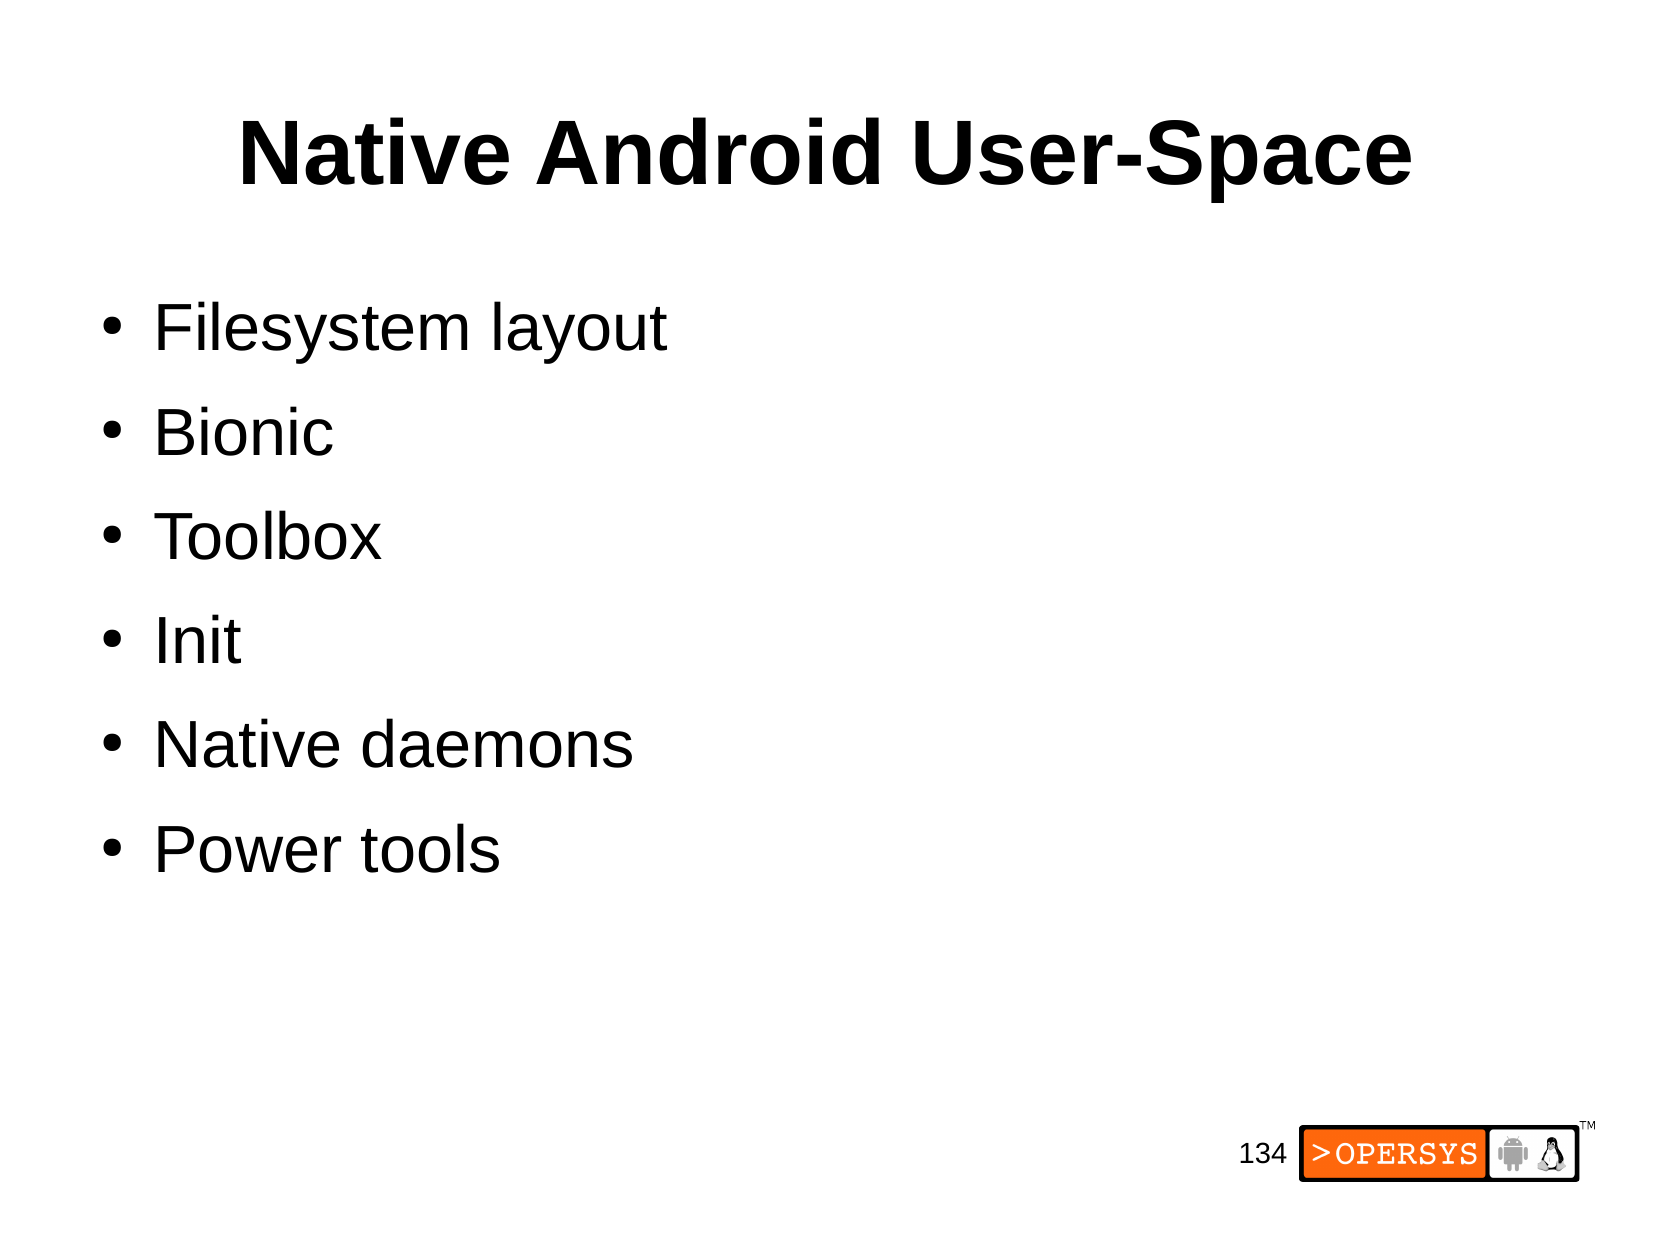

# Native Android User-Space
Filesystem layout
Bionic
Toolbox
Init
Native daemons
Power tools